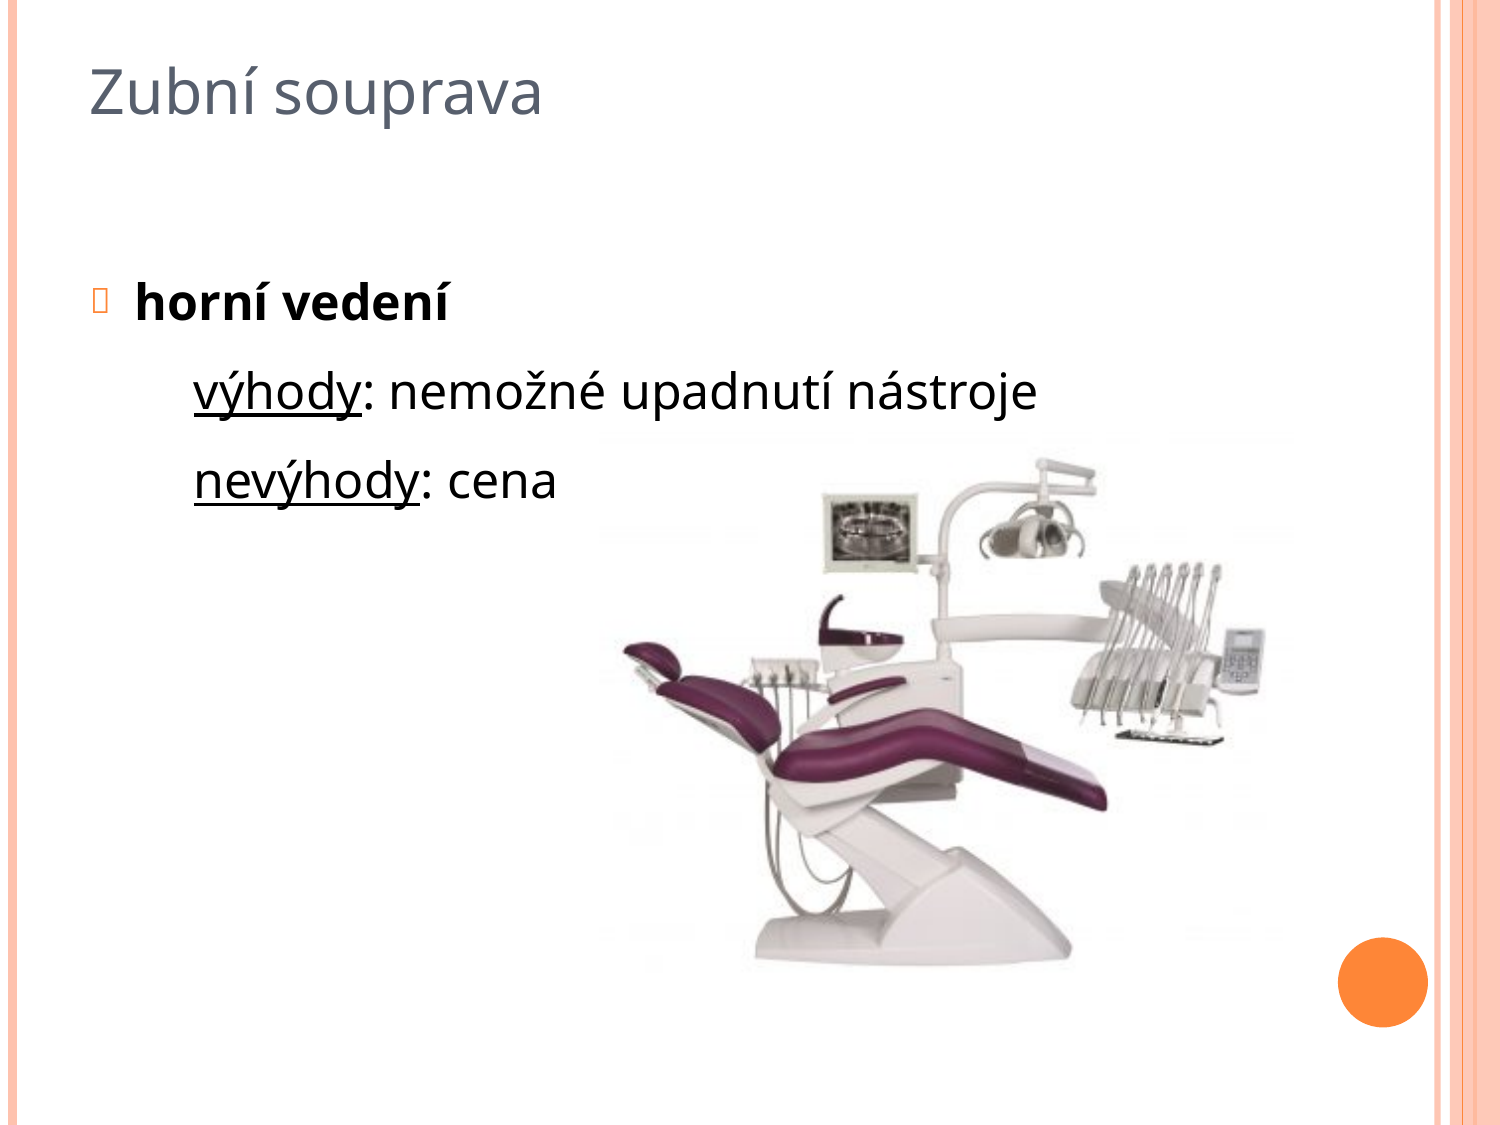

# Zubní souprava
horní vedení
 výhody: nemožné upadnutí nástroje
 nevýhody: cena